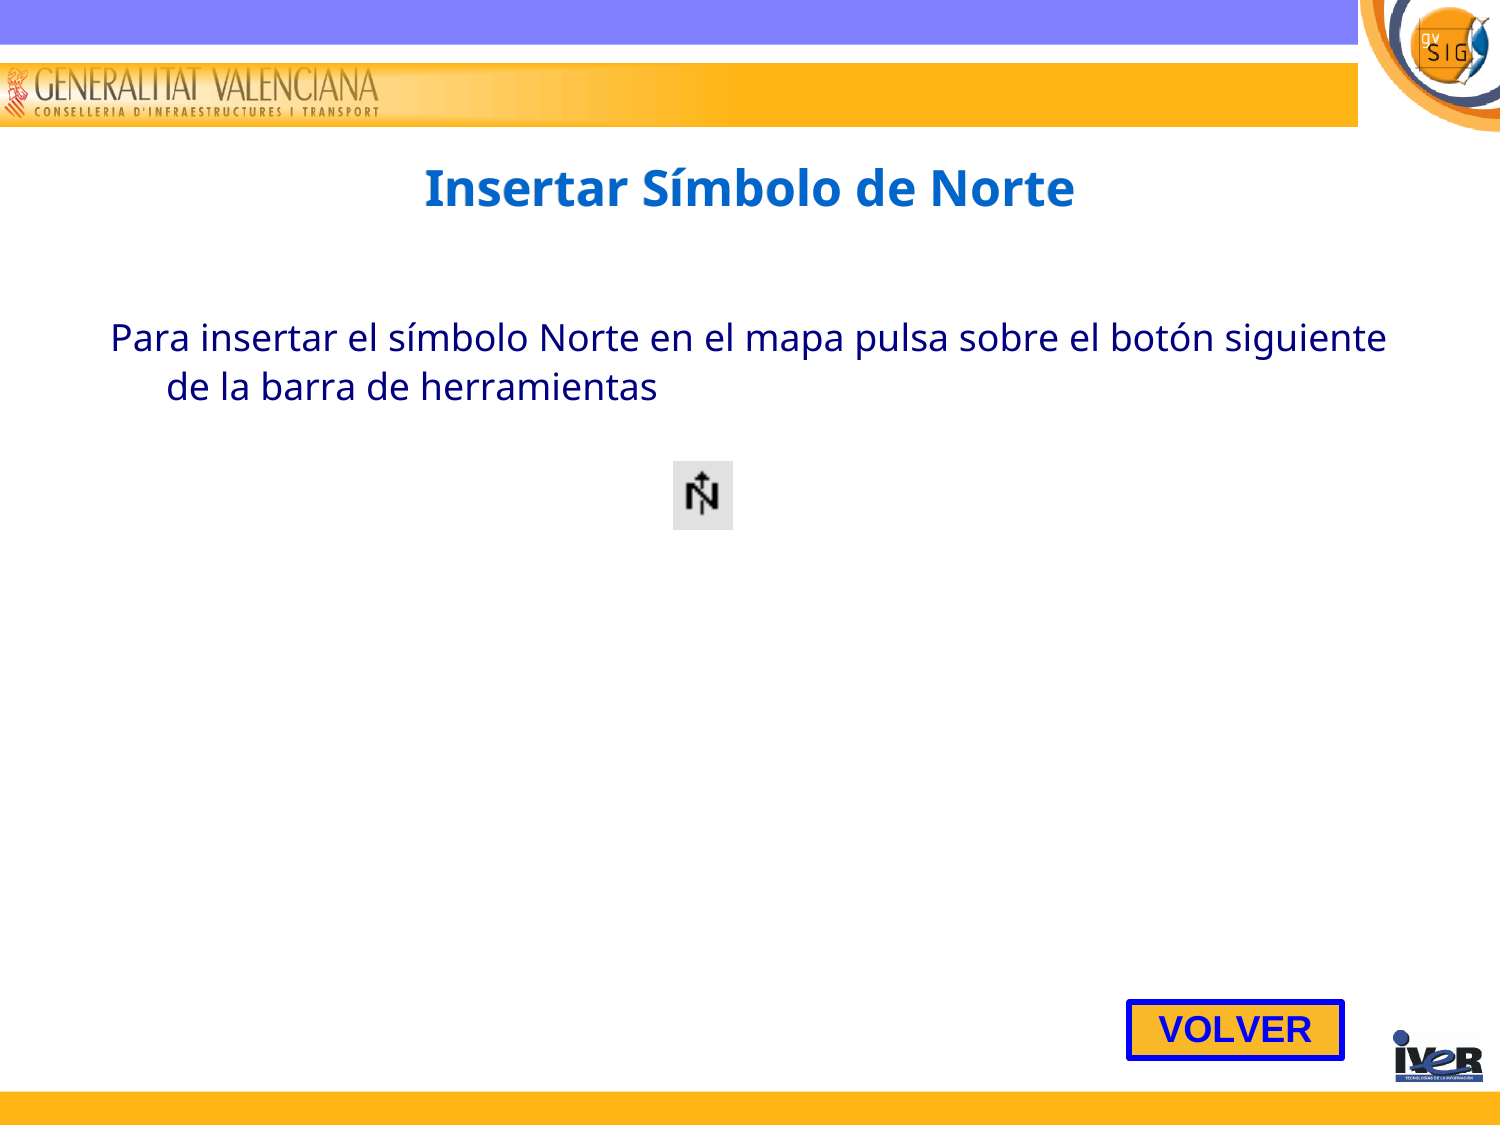

# Insertar Símbolo de Norte
Para insertar el símbolo Norte en el mapa pulsa sobre el botón siguiente de la barra de herramientas
VOLVER